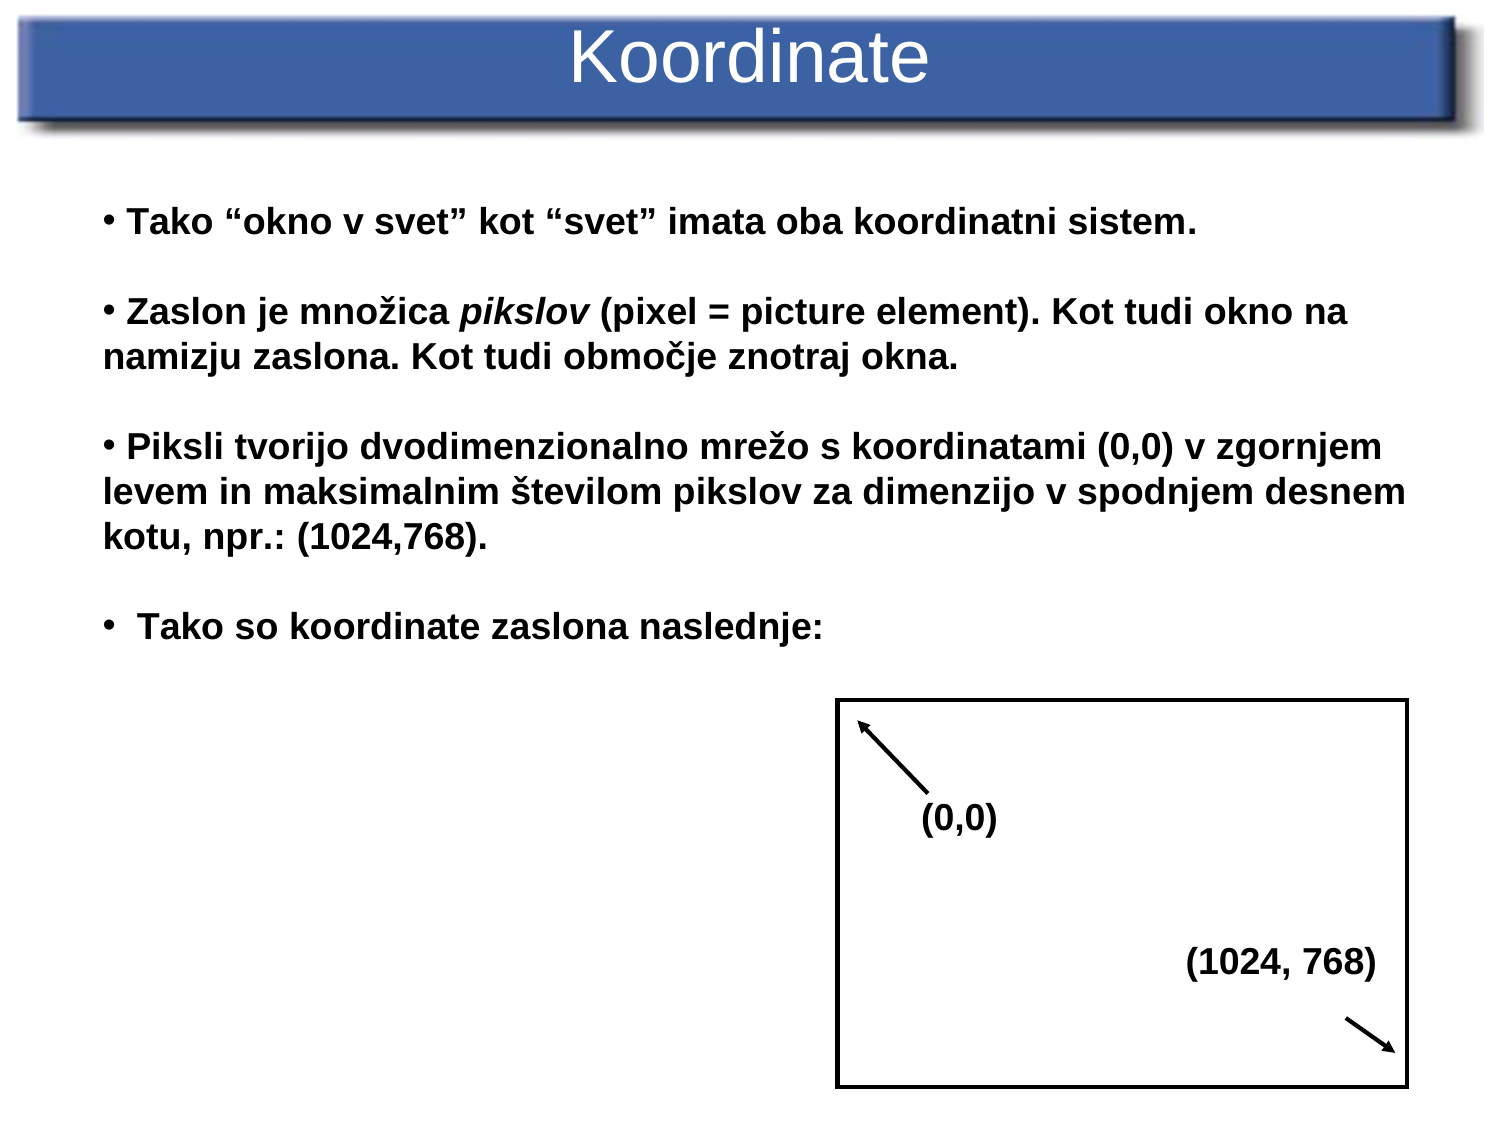

Koordinate
 Tako “okno v svet” kot “svet” imata oba koordinatni sistem.
 Zaslon je množica pikslov (pixel = picture element). Kot tudi okno na namizju zaslona. Kot tudi območje znotraj okna.
 Piksli tvorijo dvodimenzionalno mrežo s koordinatami (0,0) v zgornjem levem in maksimalnim številom pikslov za dimenzijo v spodnjem desnem kotu, npr.: (1024,768).
 Tako so koordinate zaslona naslednje:
(0,0)
(1024, 768)